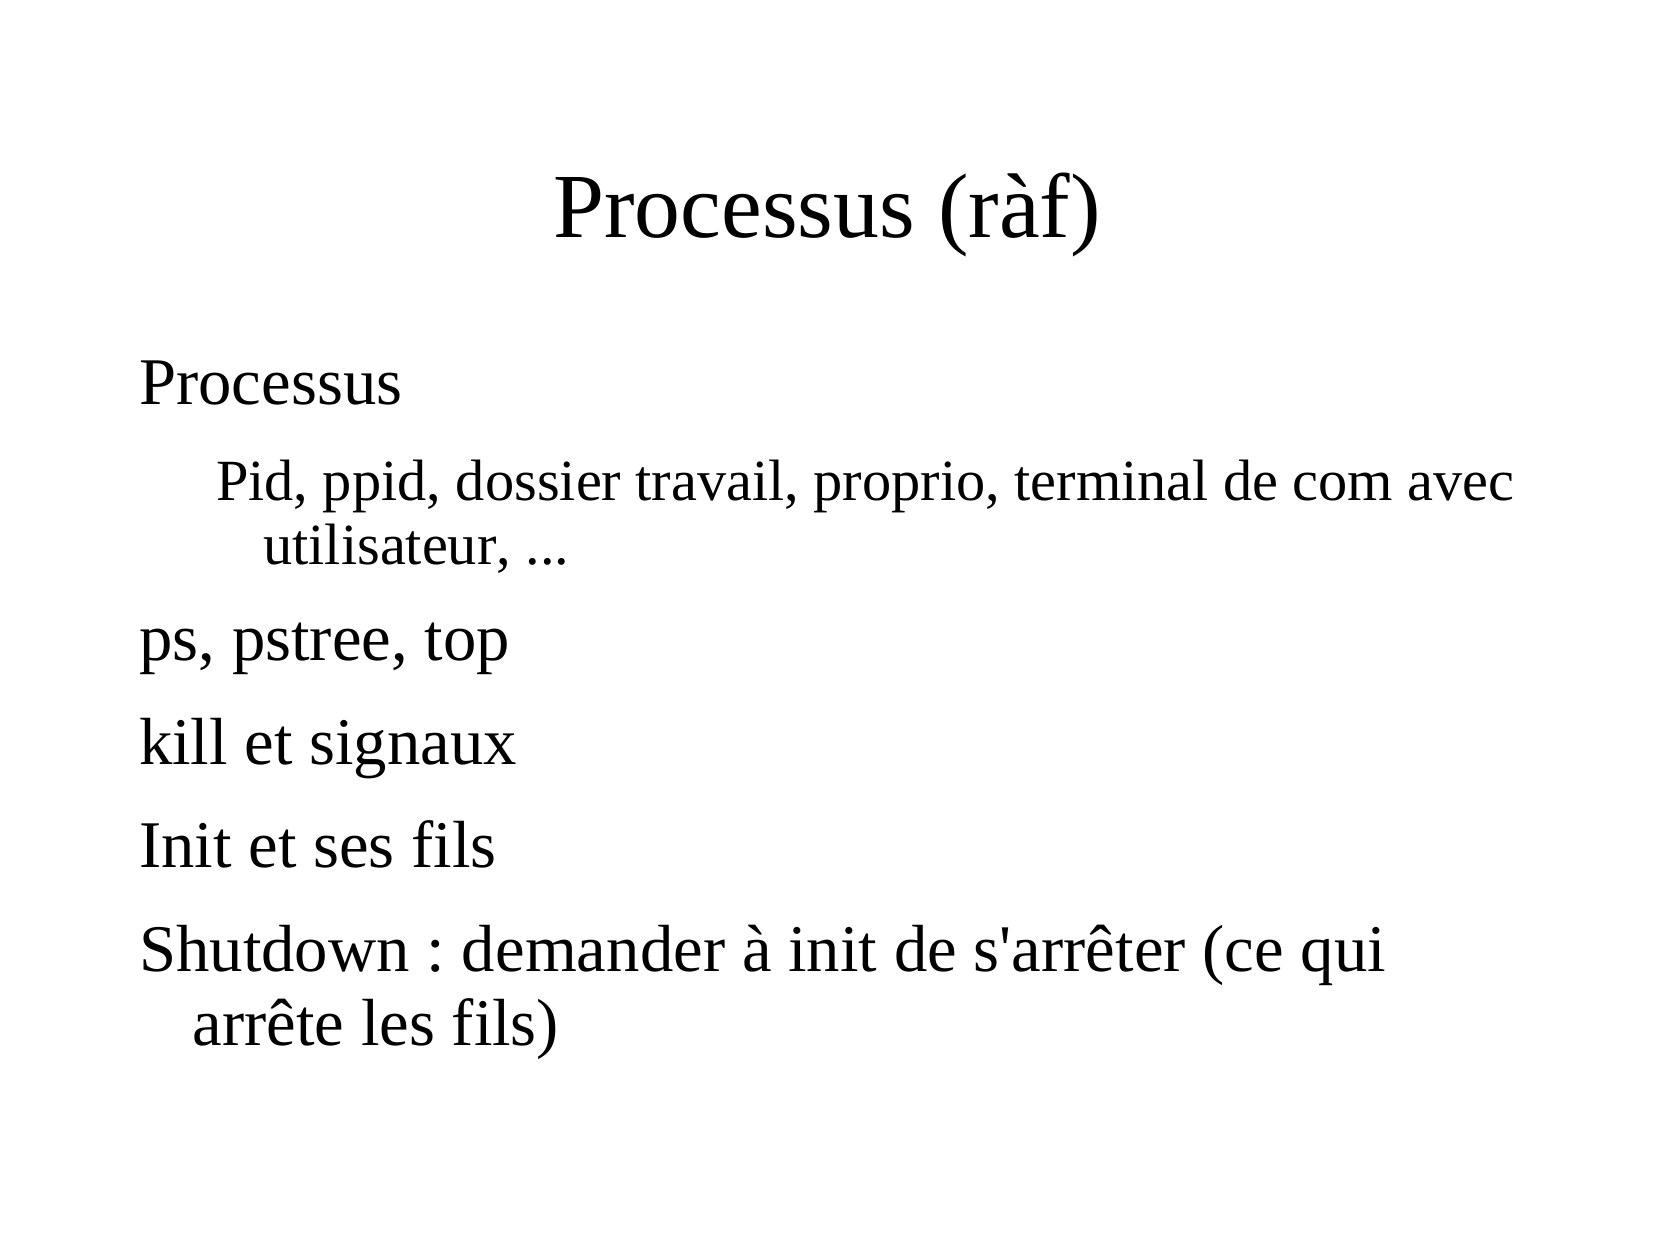

# Processus (ràf)
Processus
Pid, ppid, dossier travail, proprio, terminal de com avec utilisateur, ...
ps, pstree, top
kill et signaux
Init et ses fils
Shutdown : demander à init de s'arrêter (ce qui arrête les fils)